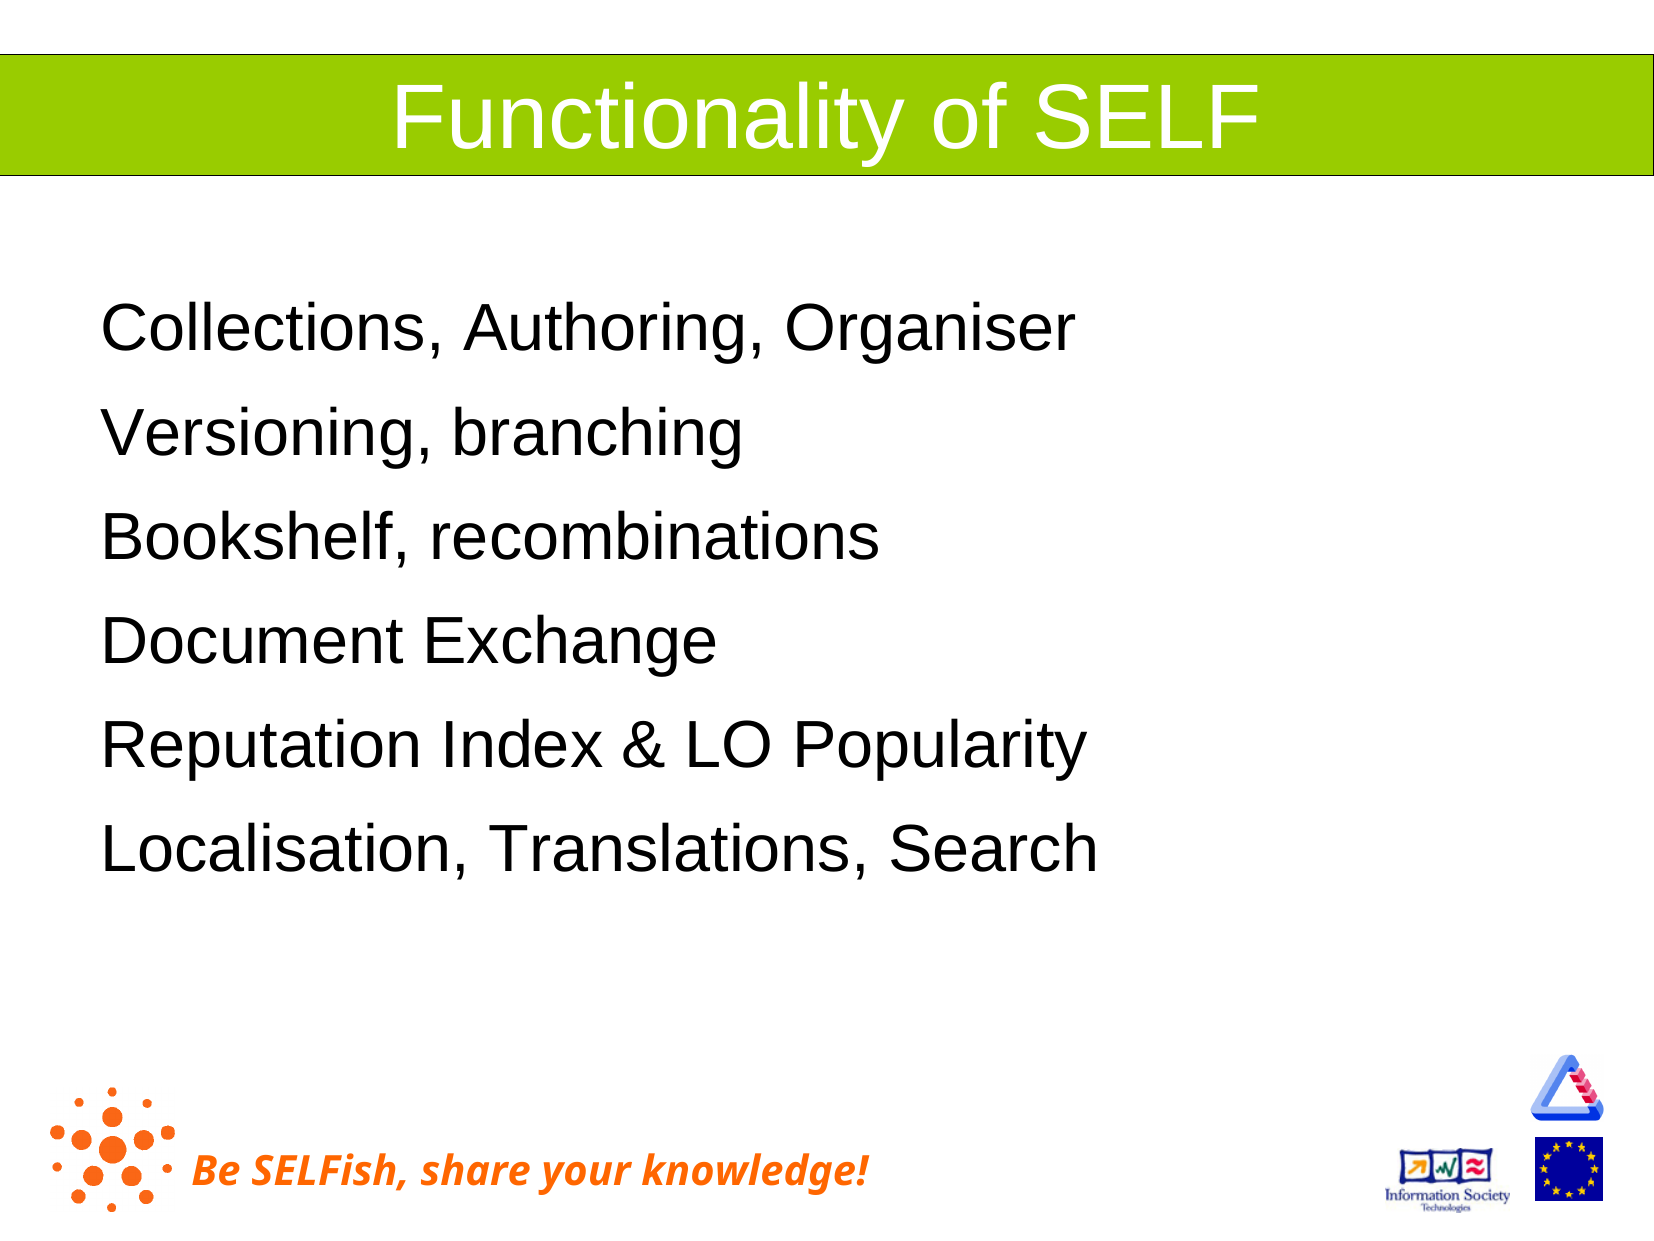

# Functionality of SELF
Collections, Authoring, Organiser
Versioning, branching
Bookshelf, recombinations
Document Exchange
Reputation Index & LO Popularity
Localisation, Translations, Search